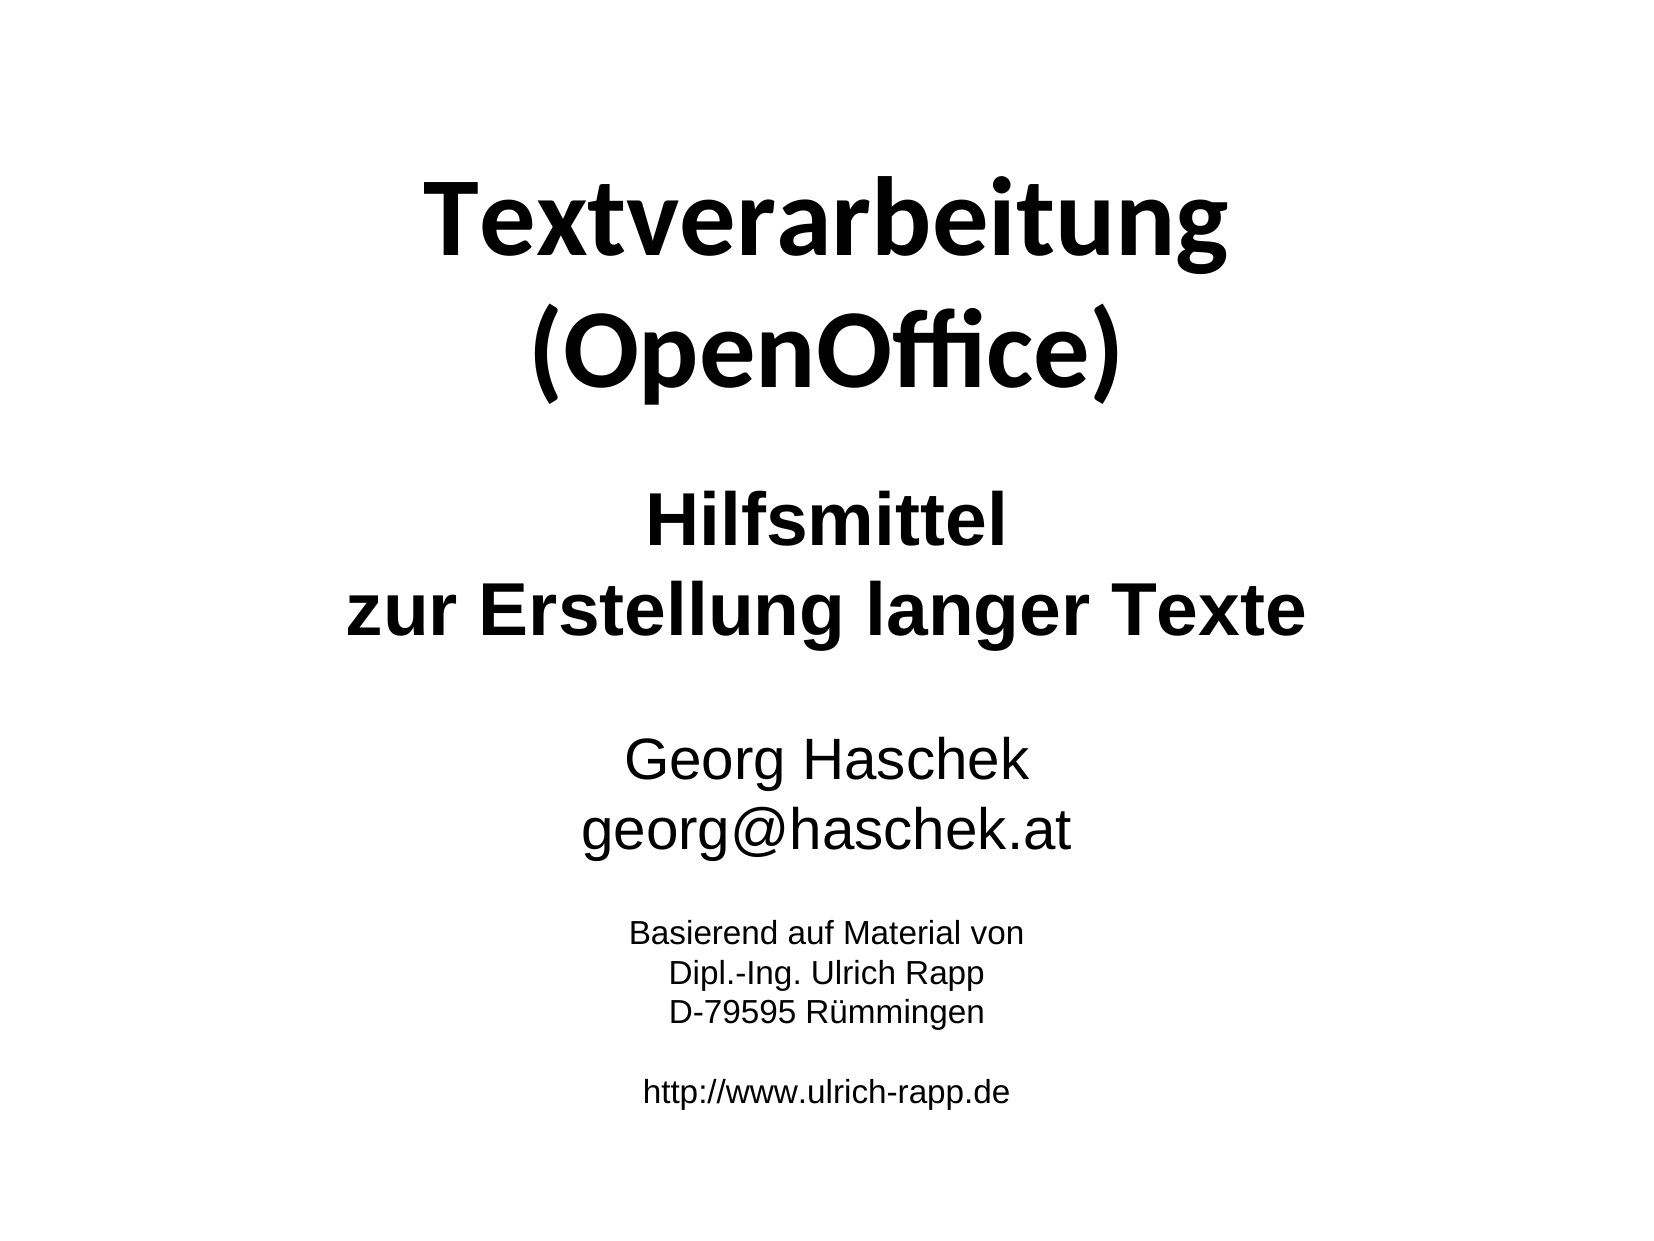

# Textverarbeitung (OpenOffice)
Hilfsmittel
zur Erstellung langer Texte
Georg Haschek
georg@haschek.at
Basierend auf Material von
Dipl.-Ing. Ulrich Rapp
D-79595 Rümmingen
http://www.ulrich-rapp.de